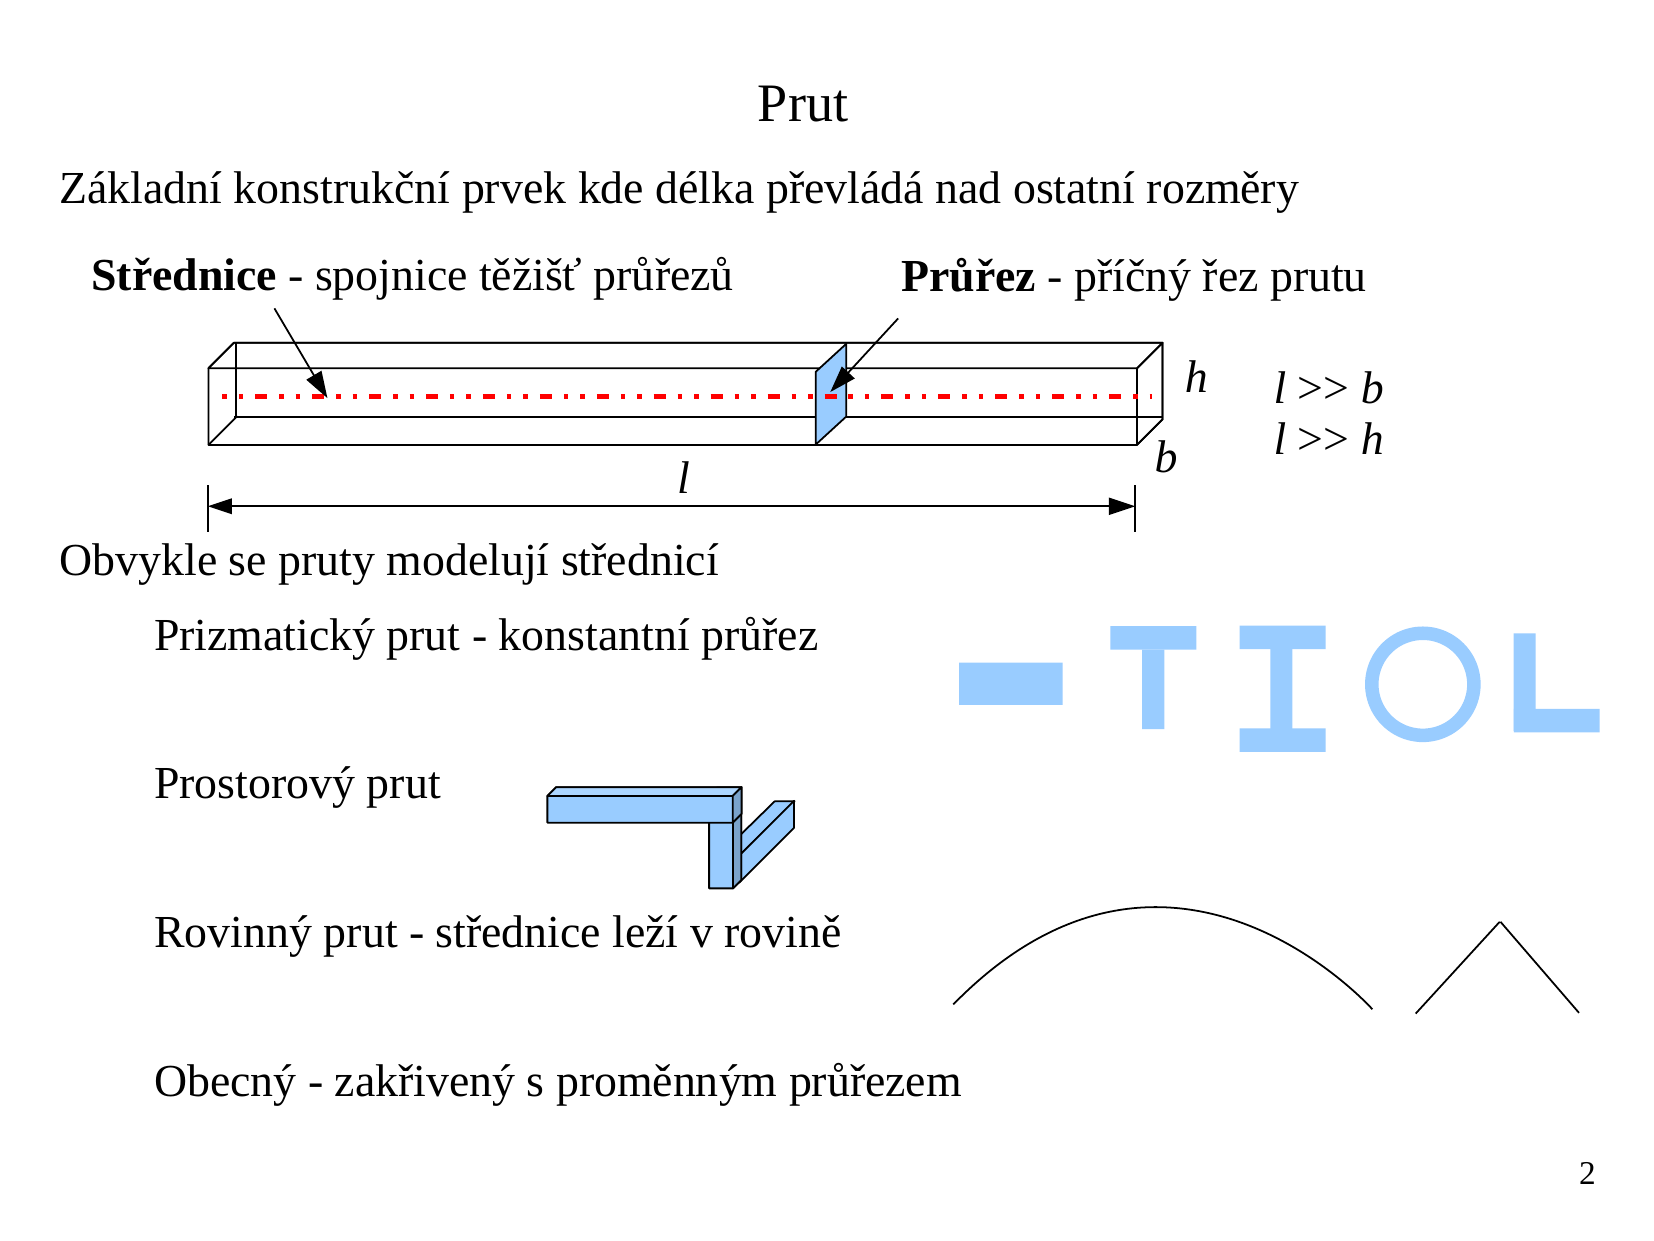

# Prut
Základní konstrukční prvek kde délka převládá nad ostatní rozměry
Obvykle se pruty modelují střednicí
Prizmatický prut - konstantní průřez
Prostorový prut
Rovinný prut - střednice leží v rovině
Obecný - zakřivený s proměnným průřezem
Střednice - spojnice těžišť průřezů
Průřez - příčný řez prutu
h
l >> b
l >> h
b
l
2